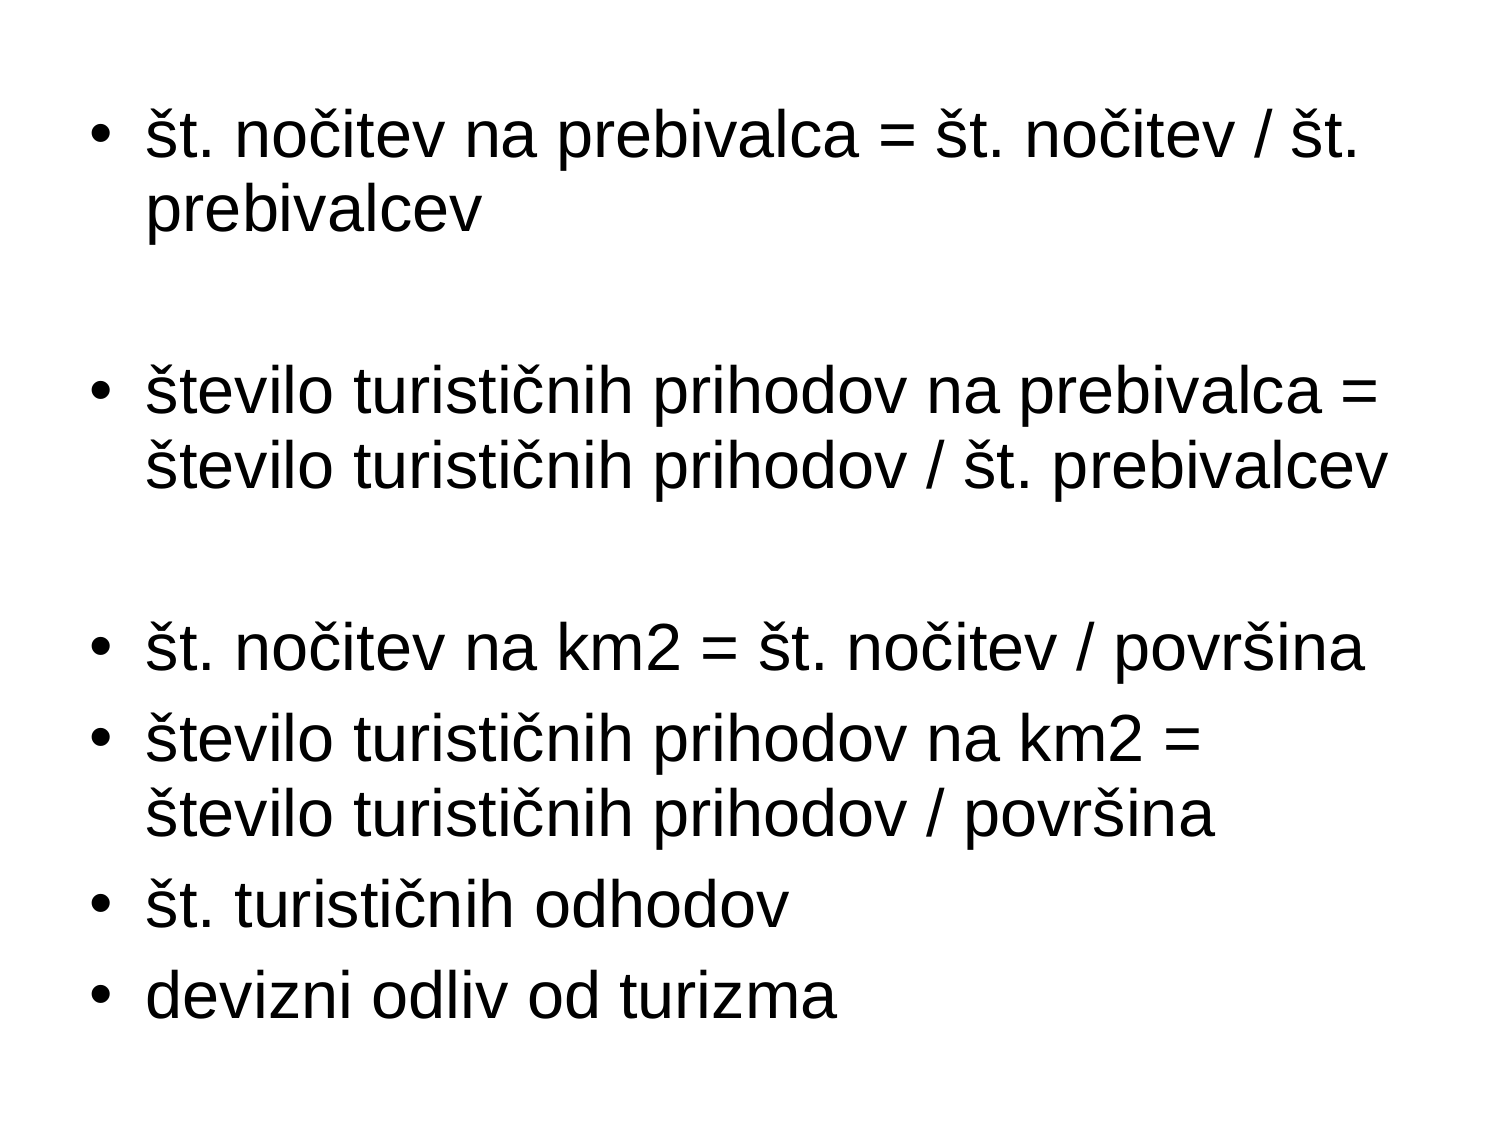

# št. nočitev na prebivalca = št. nočitev / št. prebivalcev
število turističnih prihodov na prebivalca = število turističnih prihodov / št. prebivalcev
št. nočitev na km2 = št. nočitev / površina
število turističnih prihodov na km2 = število turističnih prihodov / površina
št. turističnih odhodov
devizni odliv od turizma